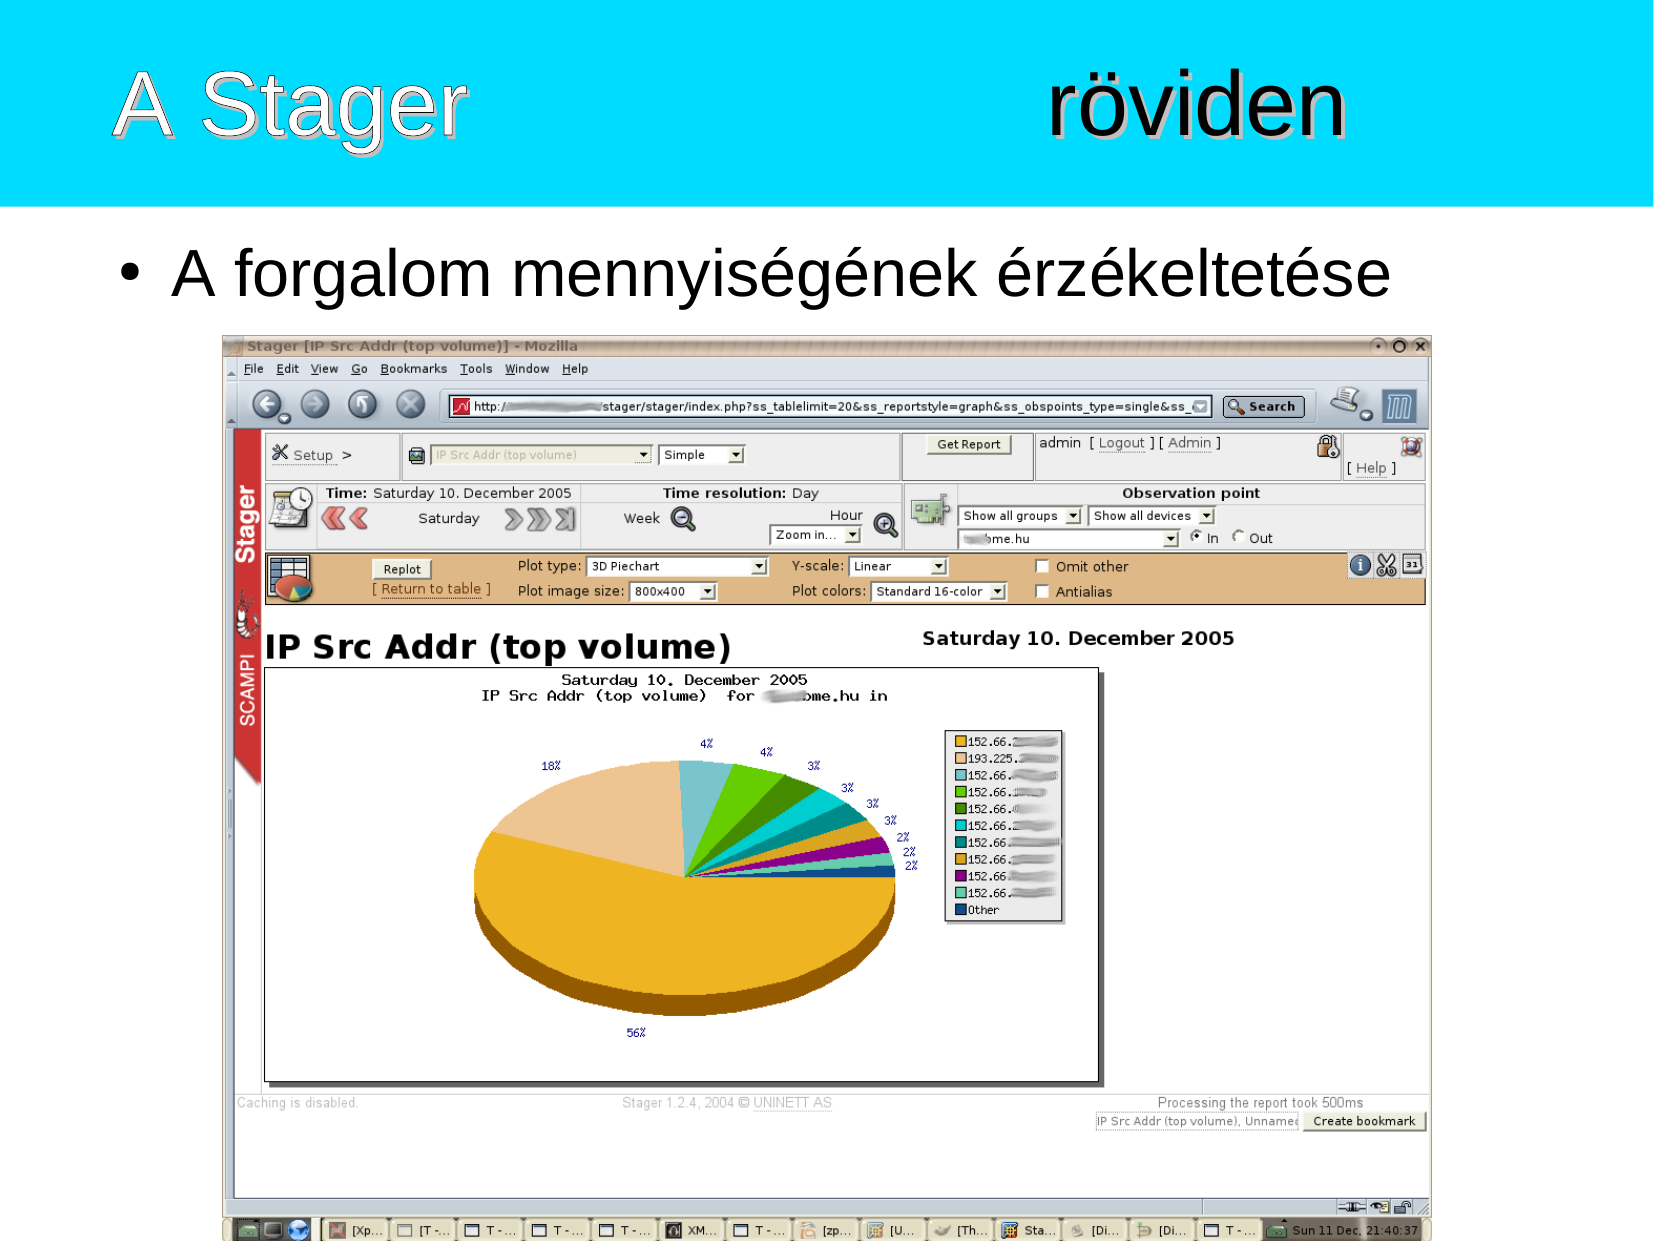

A Stager	röviden
# A forgalom mennyiségének érzékeltetése